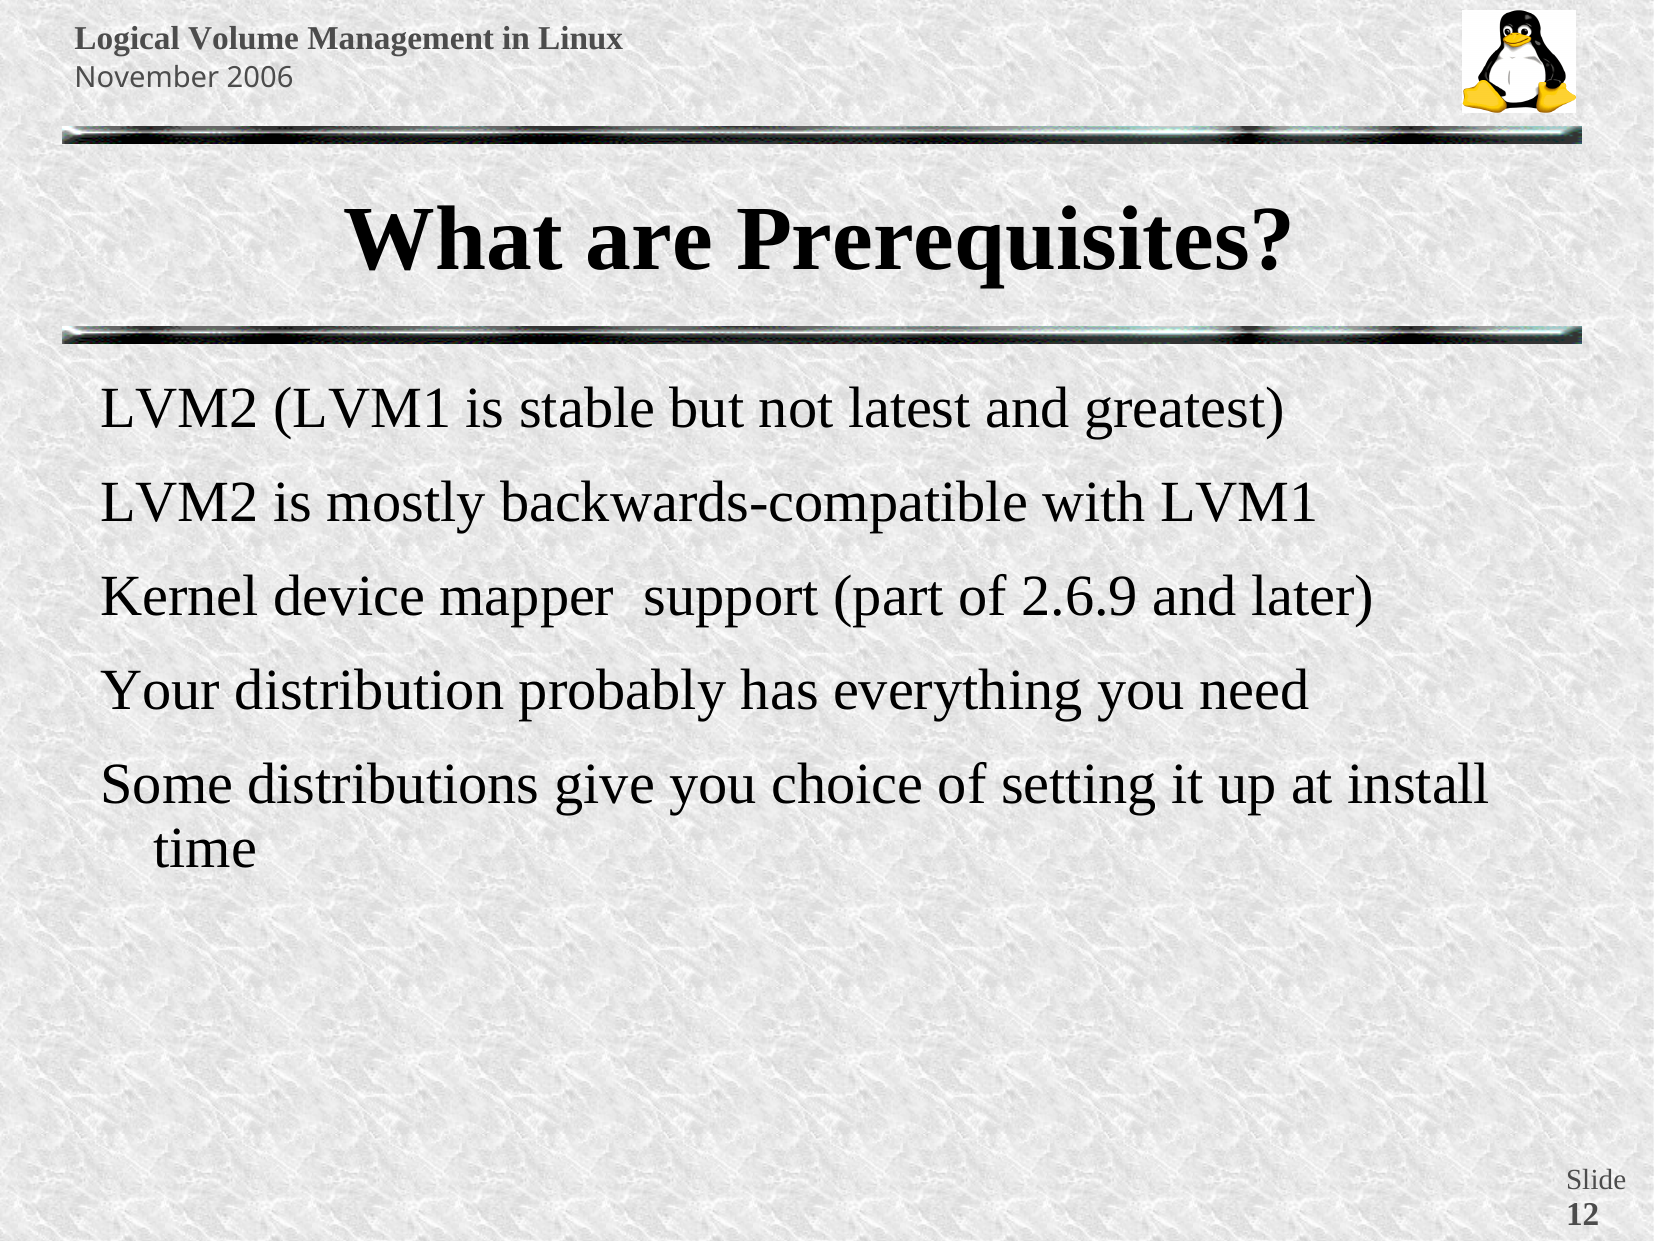

# What are Prerequisites?
LVM2 (LVM1 is stable but not latest and greatest)
LVM2 is mostly backwards-compatible with LVM1
Kernel device mapper support (part of 2.6.9 and later)
Your distribution probably has everything you need
Some distributions give you choice of setting it up at install time